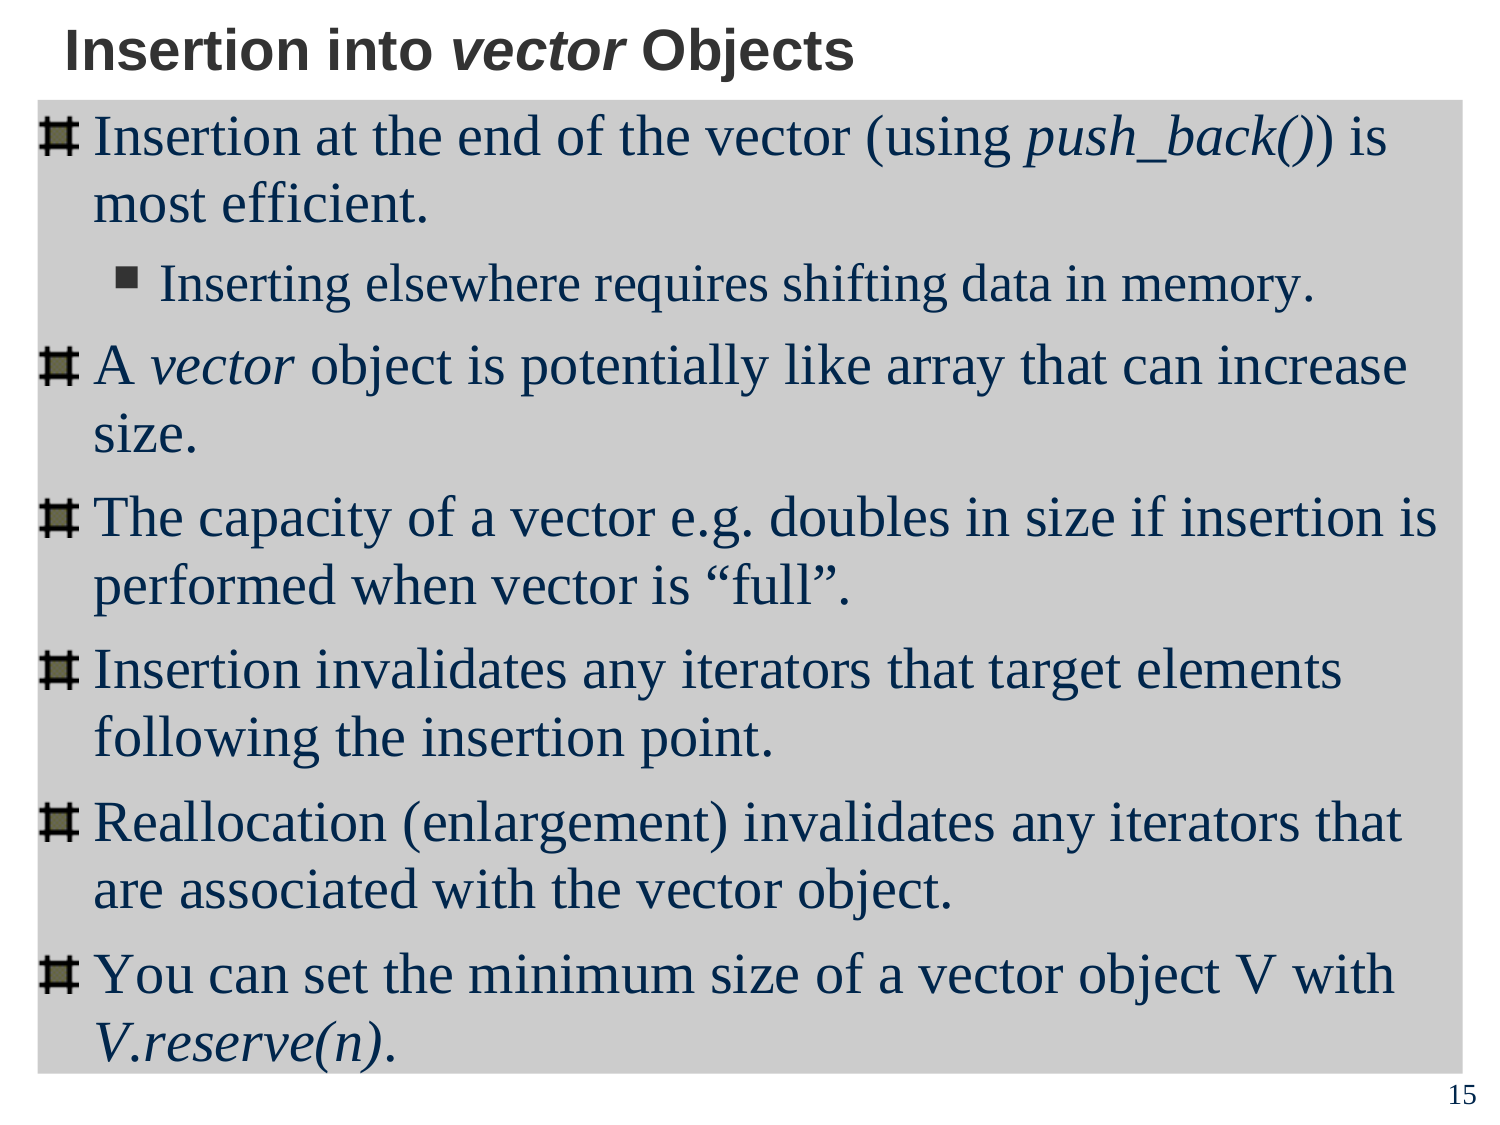

# Insertion into vector Objects
Insertion at the end of the vector (using push_back()) is most efficient.
Inserting elsewhere requires shifting data in memory.
A vector object is potentially like array that can increase size.
The capacity of a vector e.g. doubles in size if insertion is performed when vector is “full”.
Insertion invalidates any iterators that target elements following the insertion point.
Reallocation (enlargement) invalidates any iterators that are associated with the vector object.
You can set the minimum size of a vector object V with V.reserve(n).